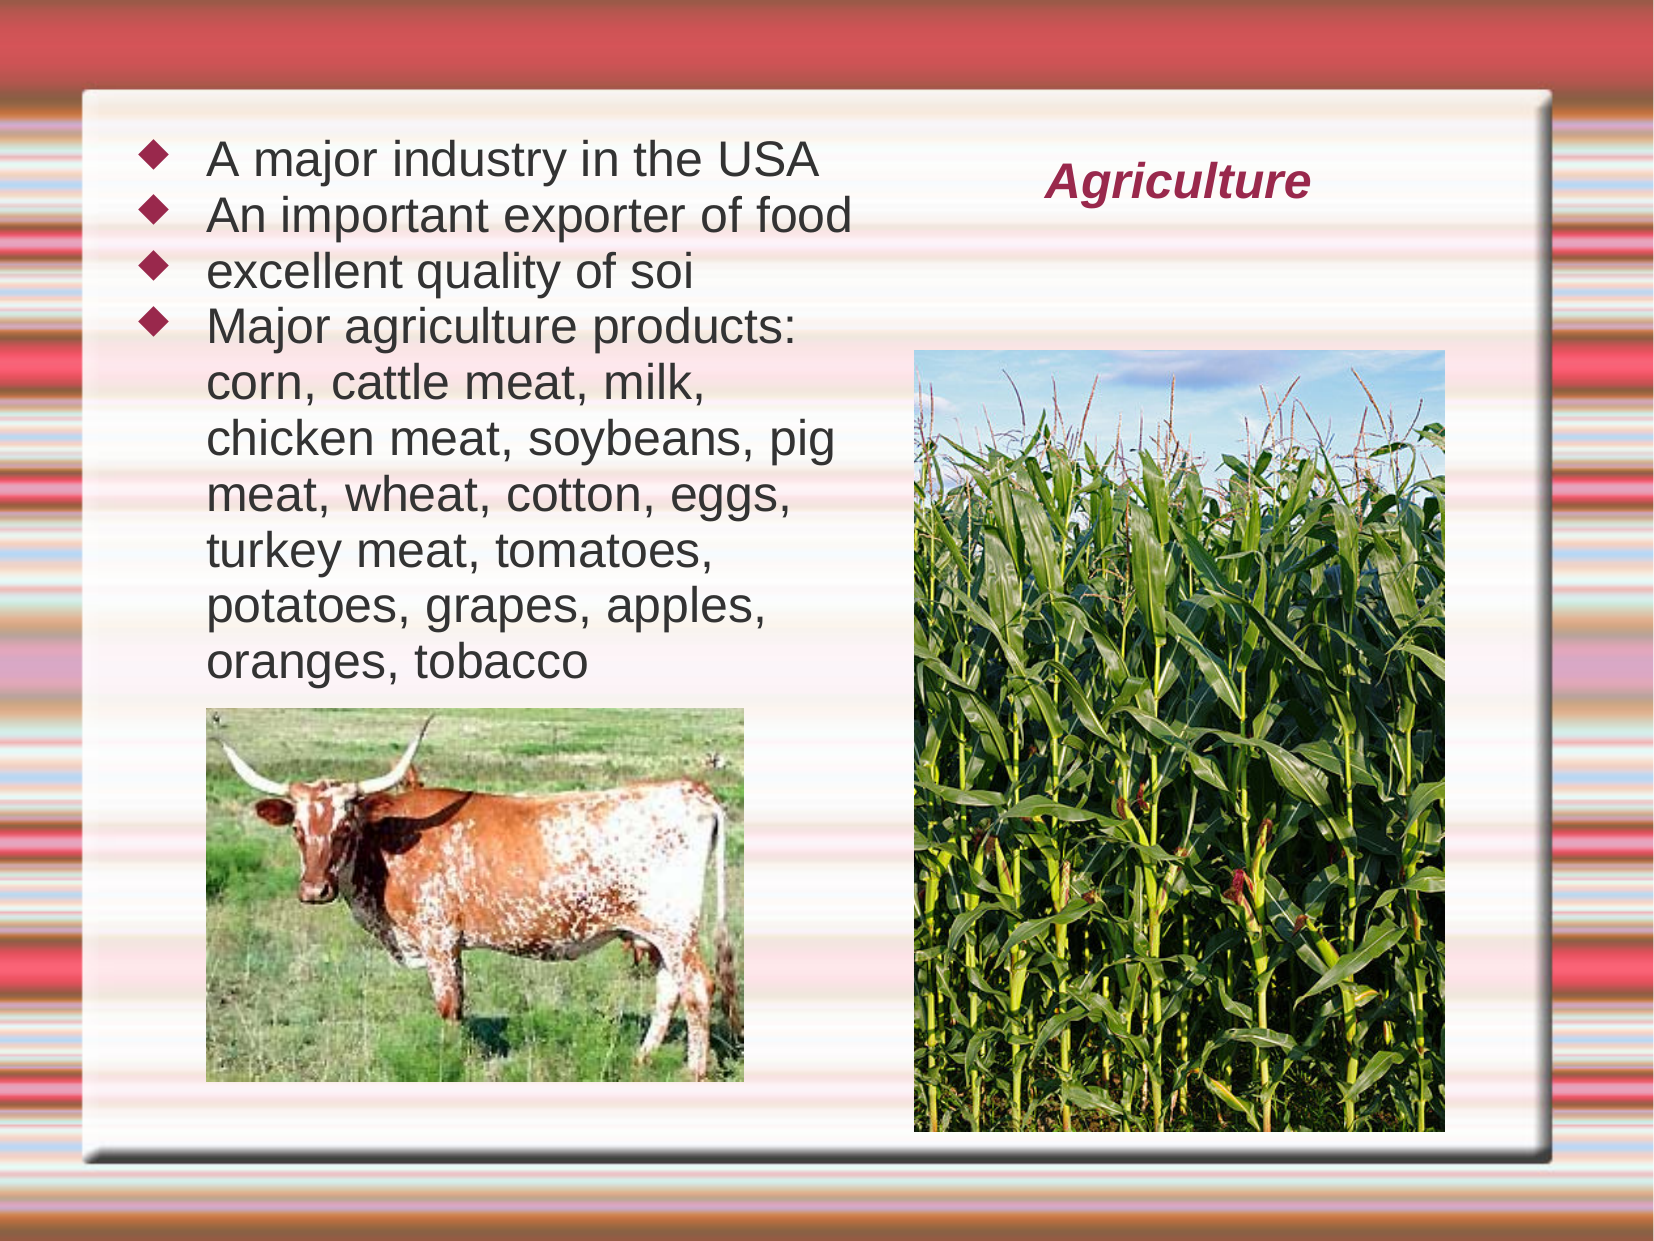

# Agriculture
A major industry in the USA
An important exporter of food
excellent quality of soi
Major agriculture products: corn, cattle meat, milk, chicken meat, soybeans, pig meat, wheat, cotton, eggs, turkey meat, tomatoes, potatoes, grapes, apples, oranges, tobacco